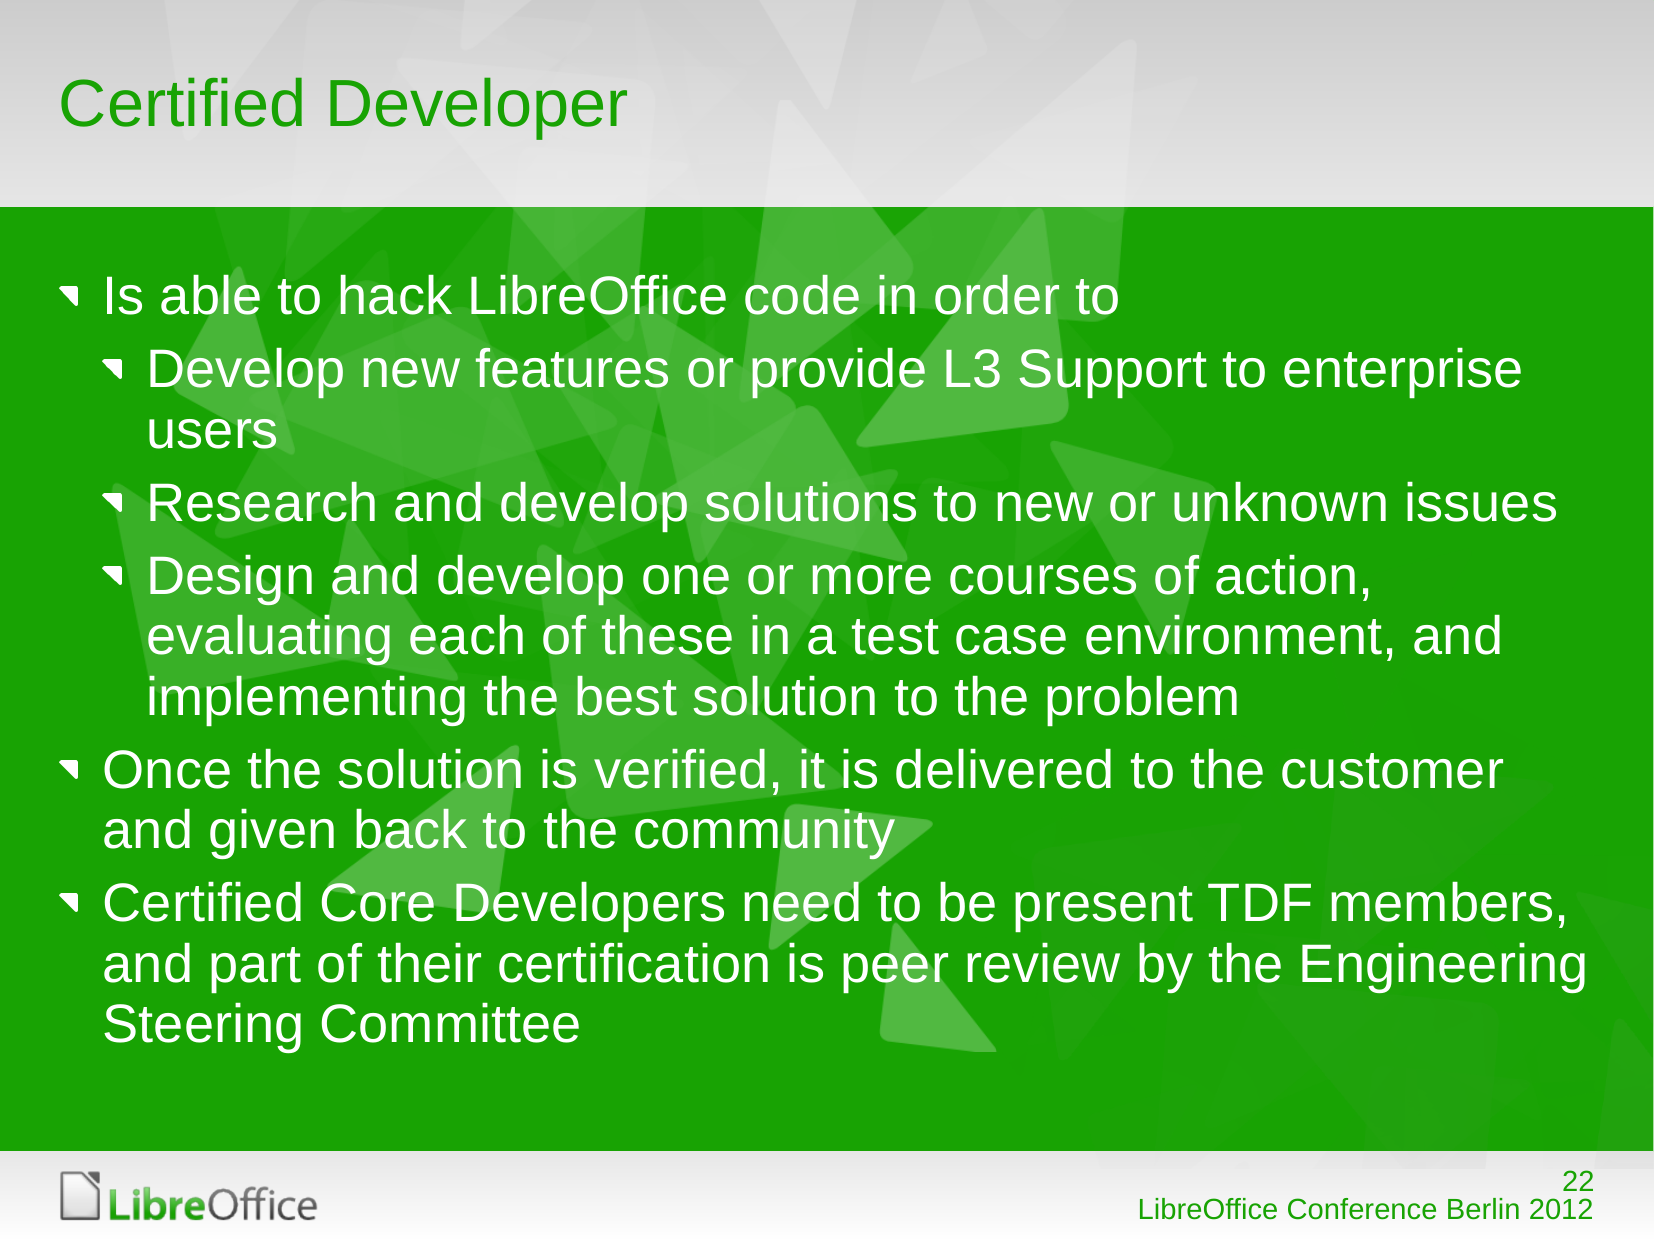

# Certified Developer
Is able to hack LibreOffice code in order to
Develop new features or provide L3 Support to enterprise users
Research and develop solutions to new or unknown issues
Design and develop one or more courses of action, evaluating each of these in a test case environment, and implementing the best solution to the problem
Once the solution is verified, it is delivered to the customer and given back to the community
Certified Core Developers need to be present TDF members, and part of their certification is peer review by the Engineering Steering Committee
22
LibreOffice Conference Berlin 2012